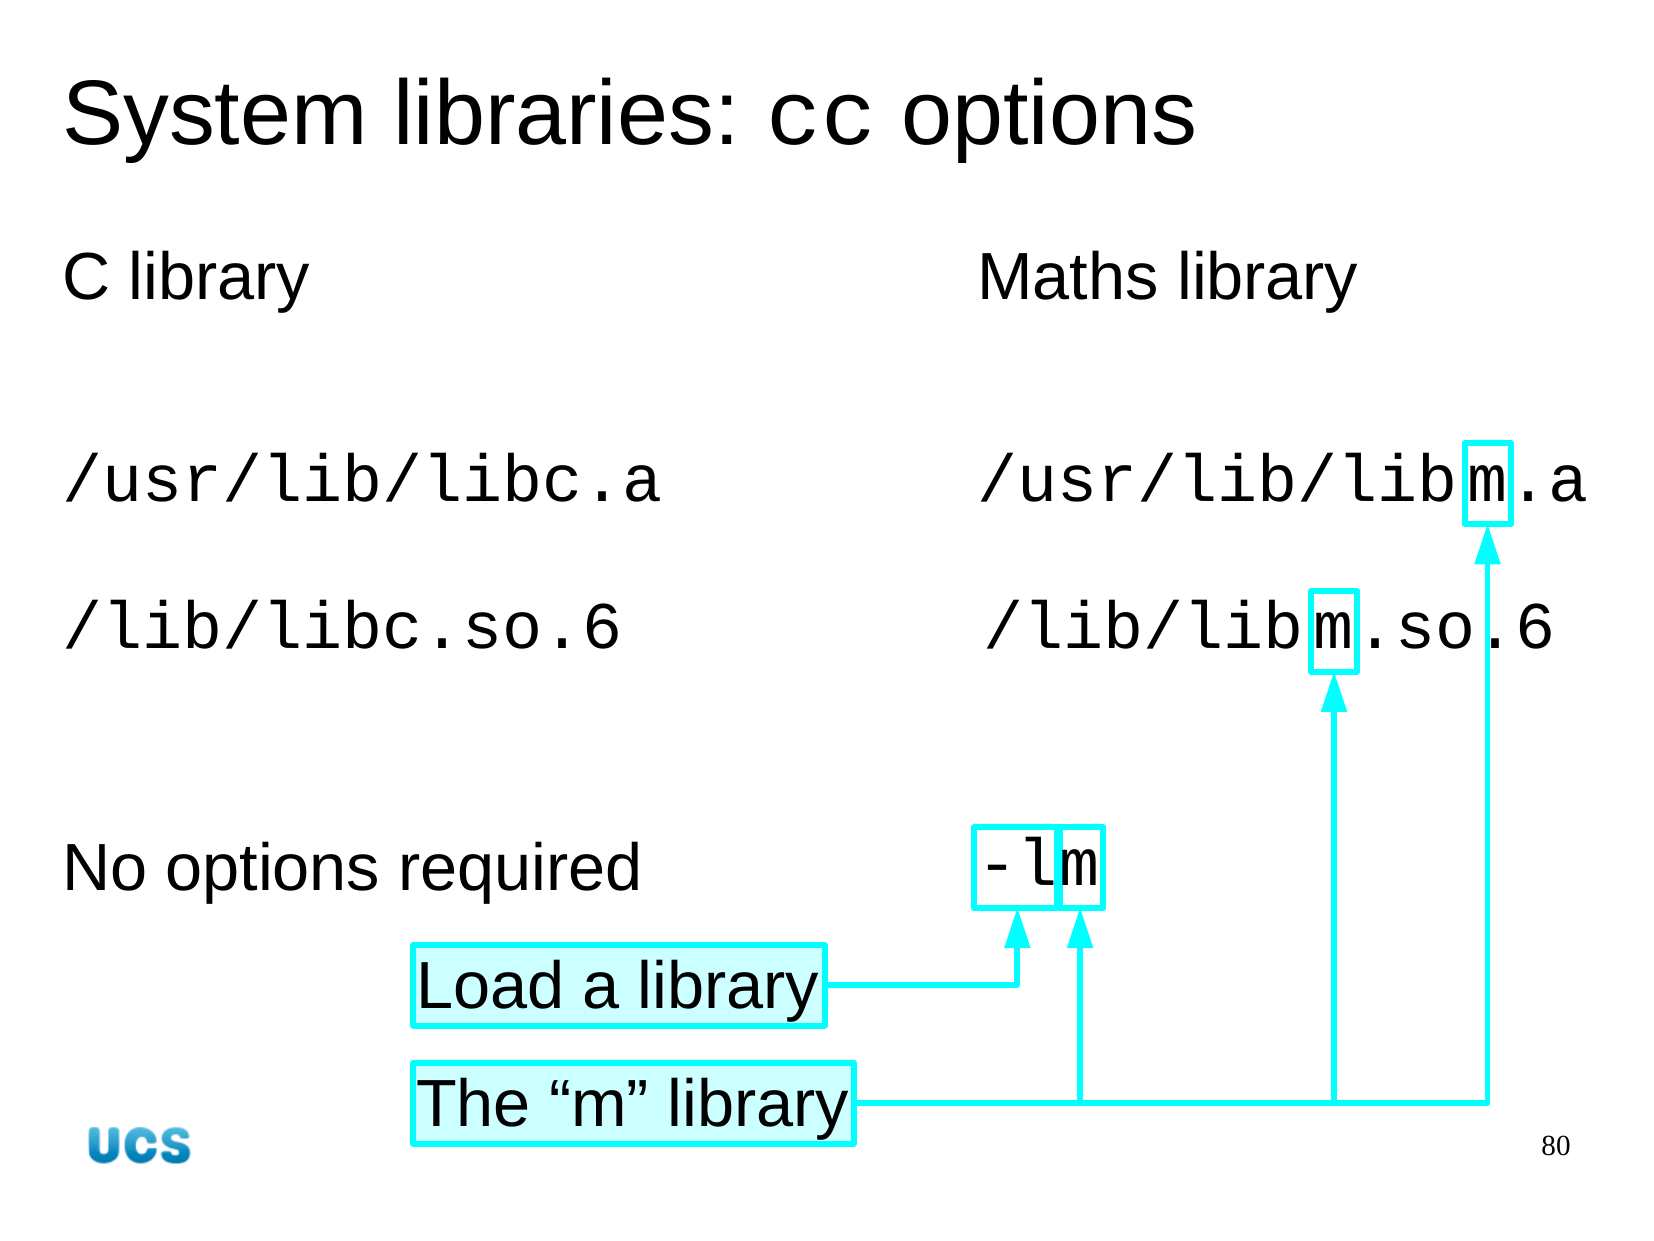

System libraries: cc options
C library
Maths library
/usr/lib/libc.a
/usr/lib/lib
m
.a
/lib/libc.so.6
/lib/lib
m
.so.6
No options required
-l
m
Load a library
The “m” library
80